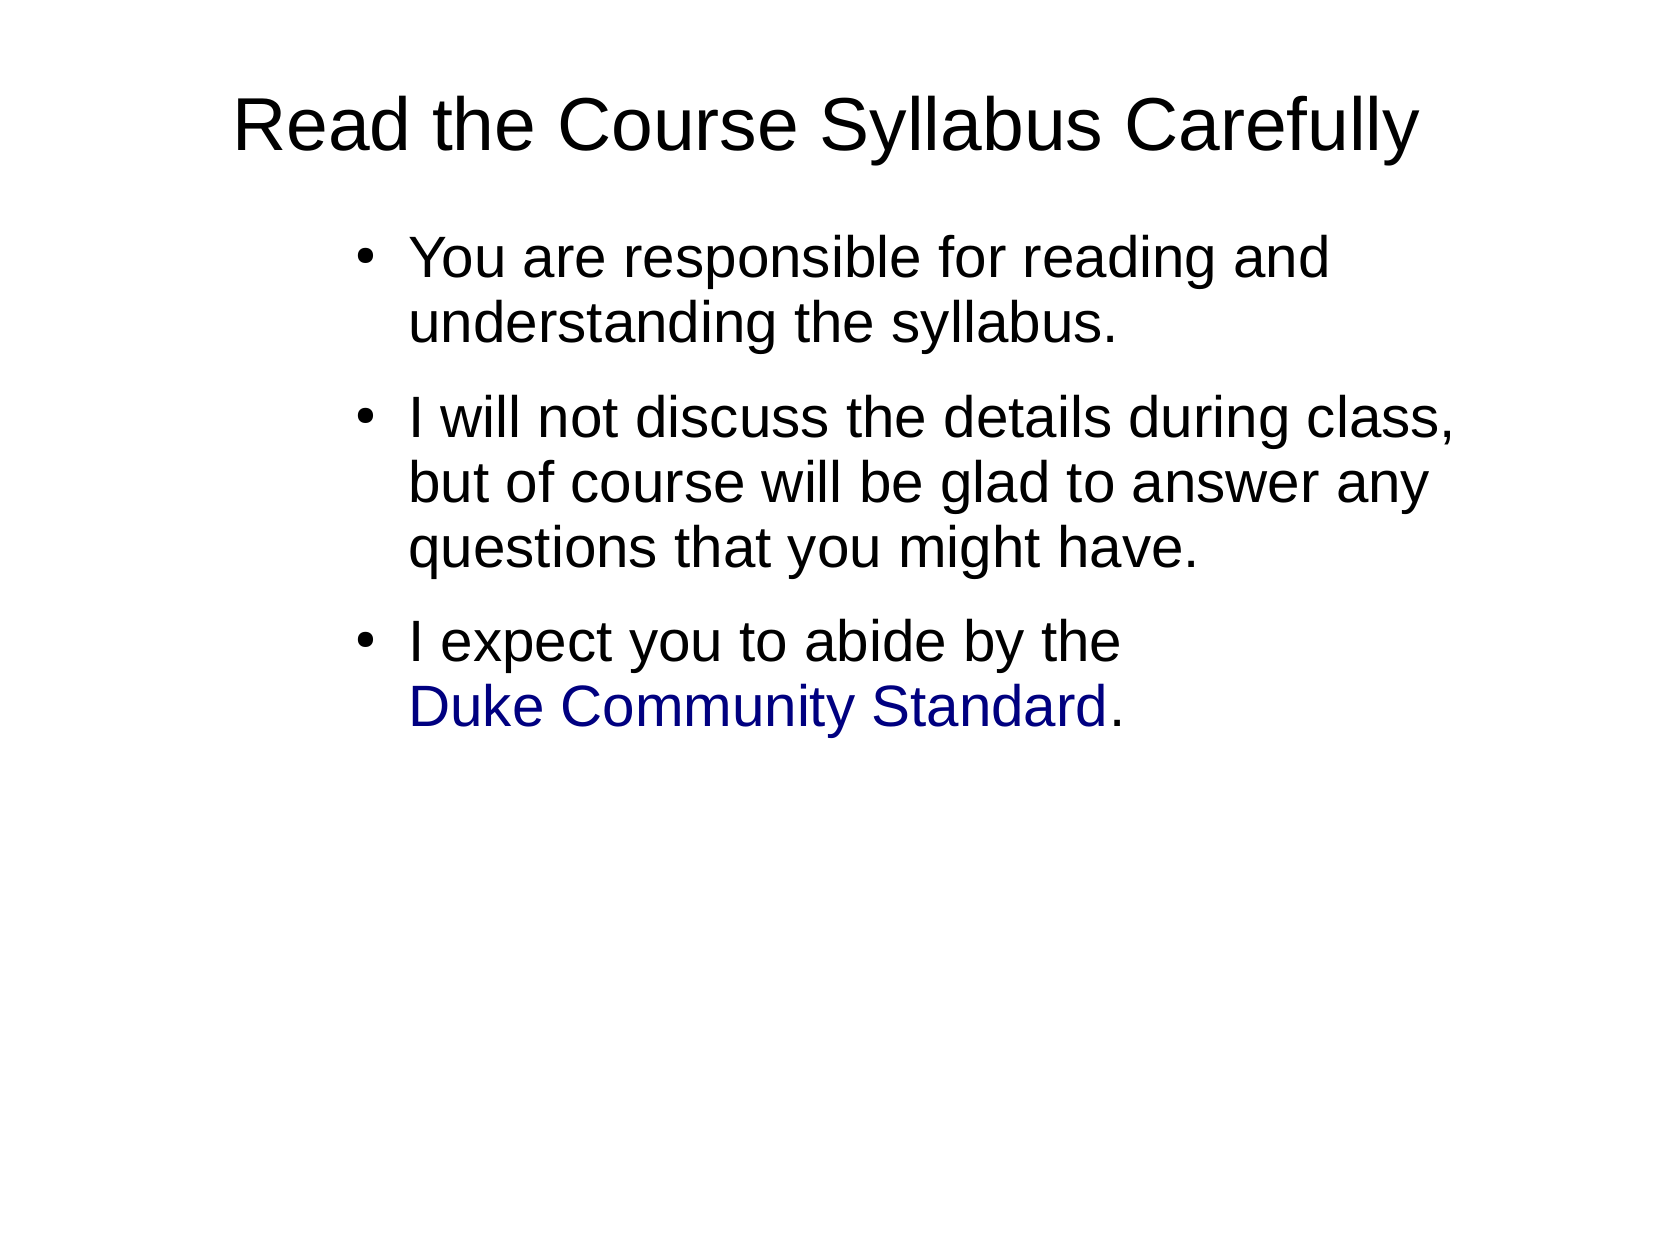

# Read the Course Syllabus Carefully
You are responsible for reading and understanding the syllabus.
I will not discuss the details during class, but of course will be glad to answer any questions that you might have.
I expect you to abide by the Duke Community Standard.